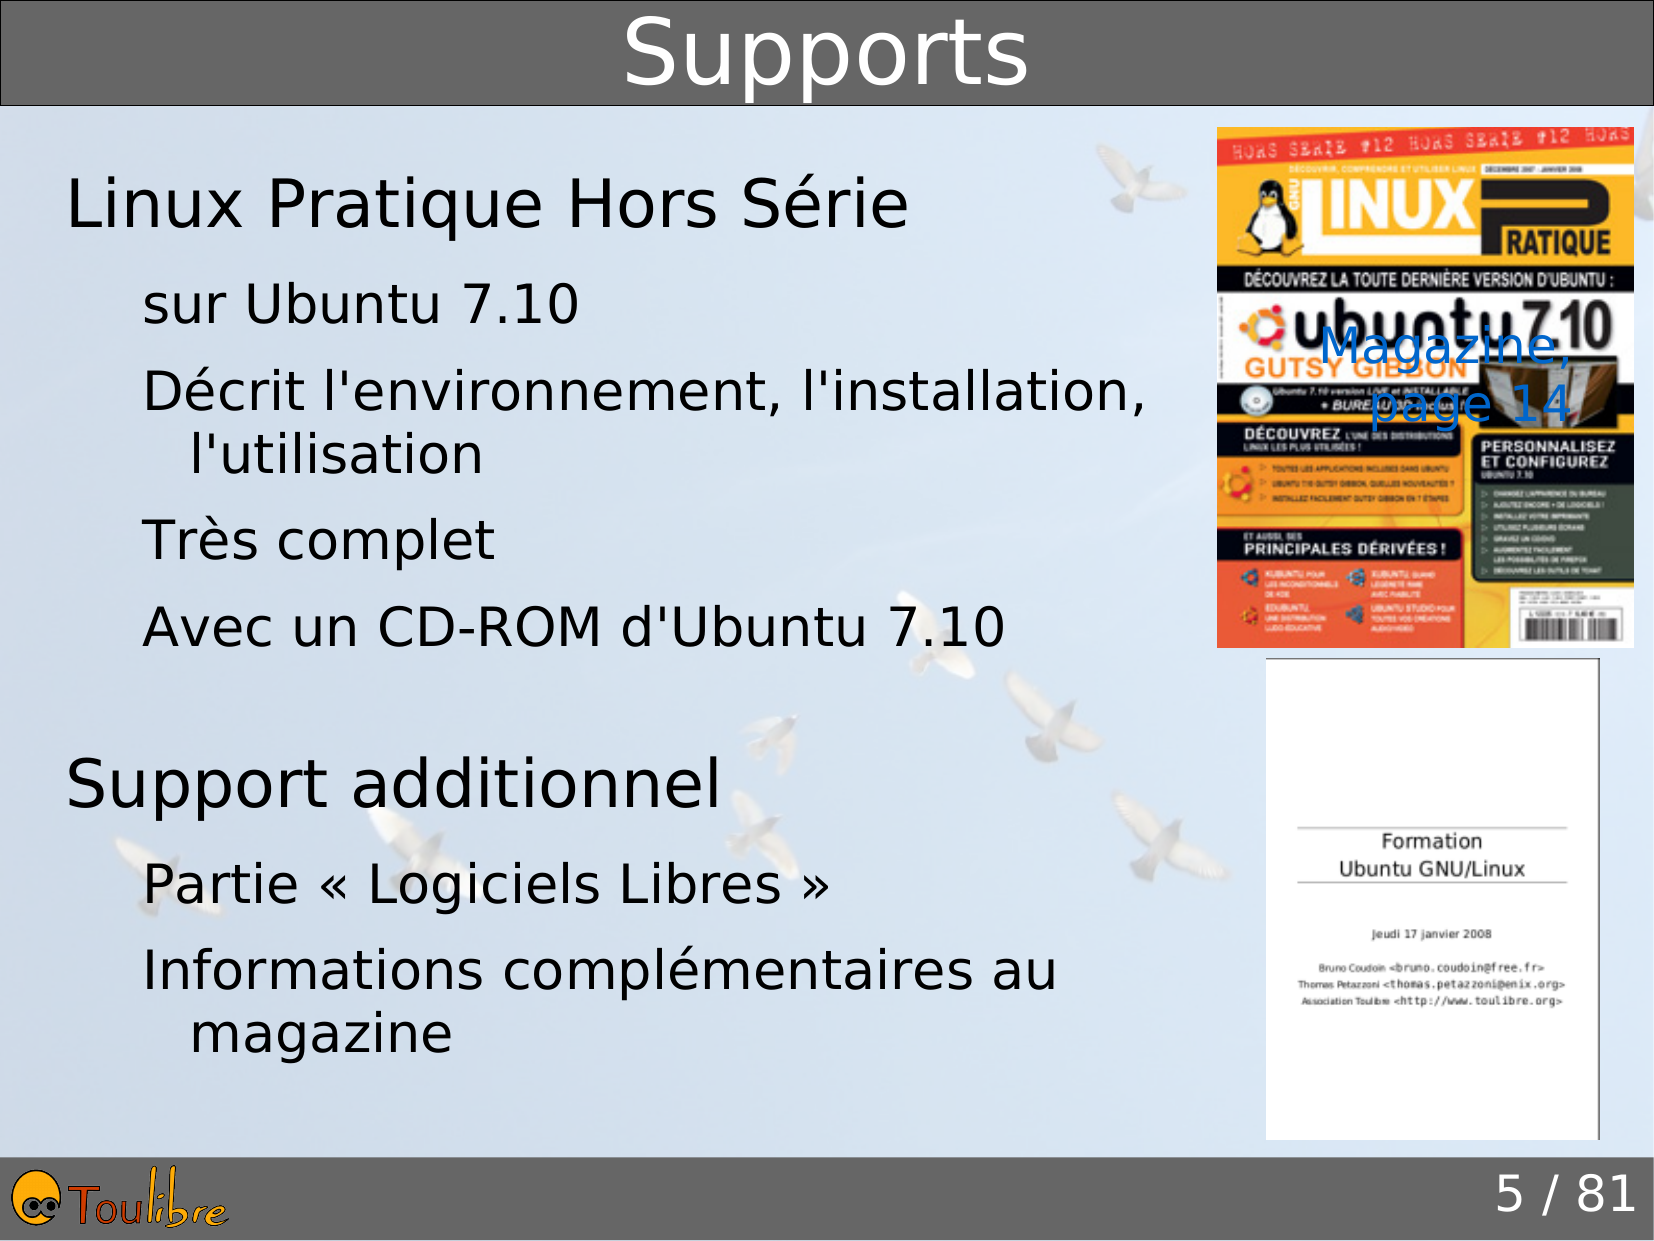

# Supports
Linux Pratique Hors Série
sur Ubuntu 7.10
Décrit l'environnement, l'installation, l'utilisation
Très complet
Avec un CD-ROM d'Ubuntu 7.10
Support additionnel
Partie « Logiciels Libres »
Informations complémentaires au magazine
Magazine, page 14